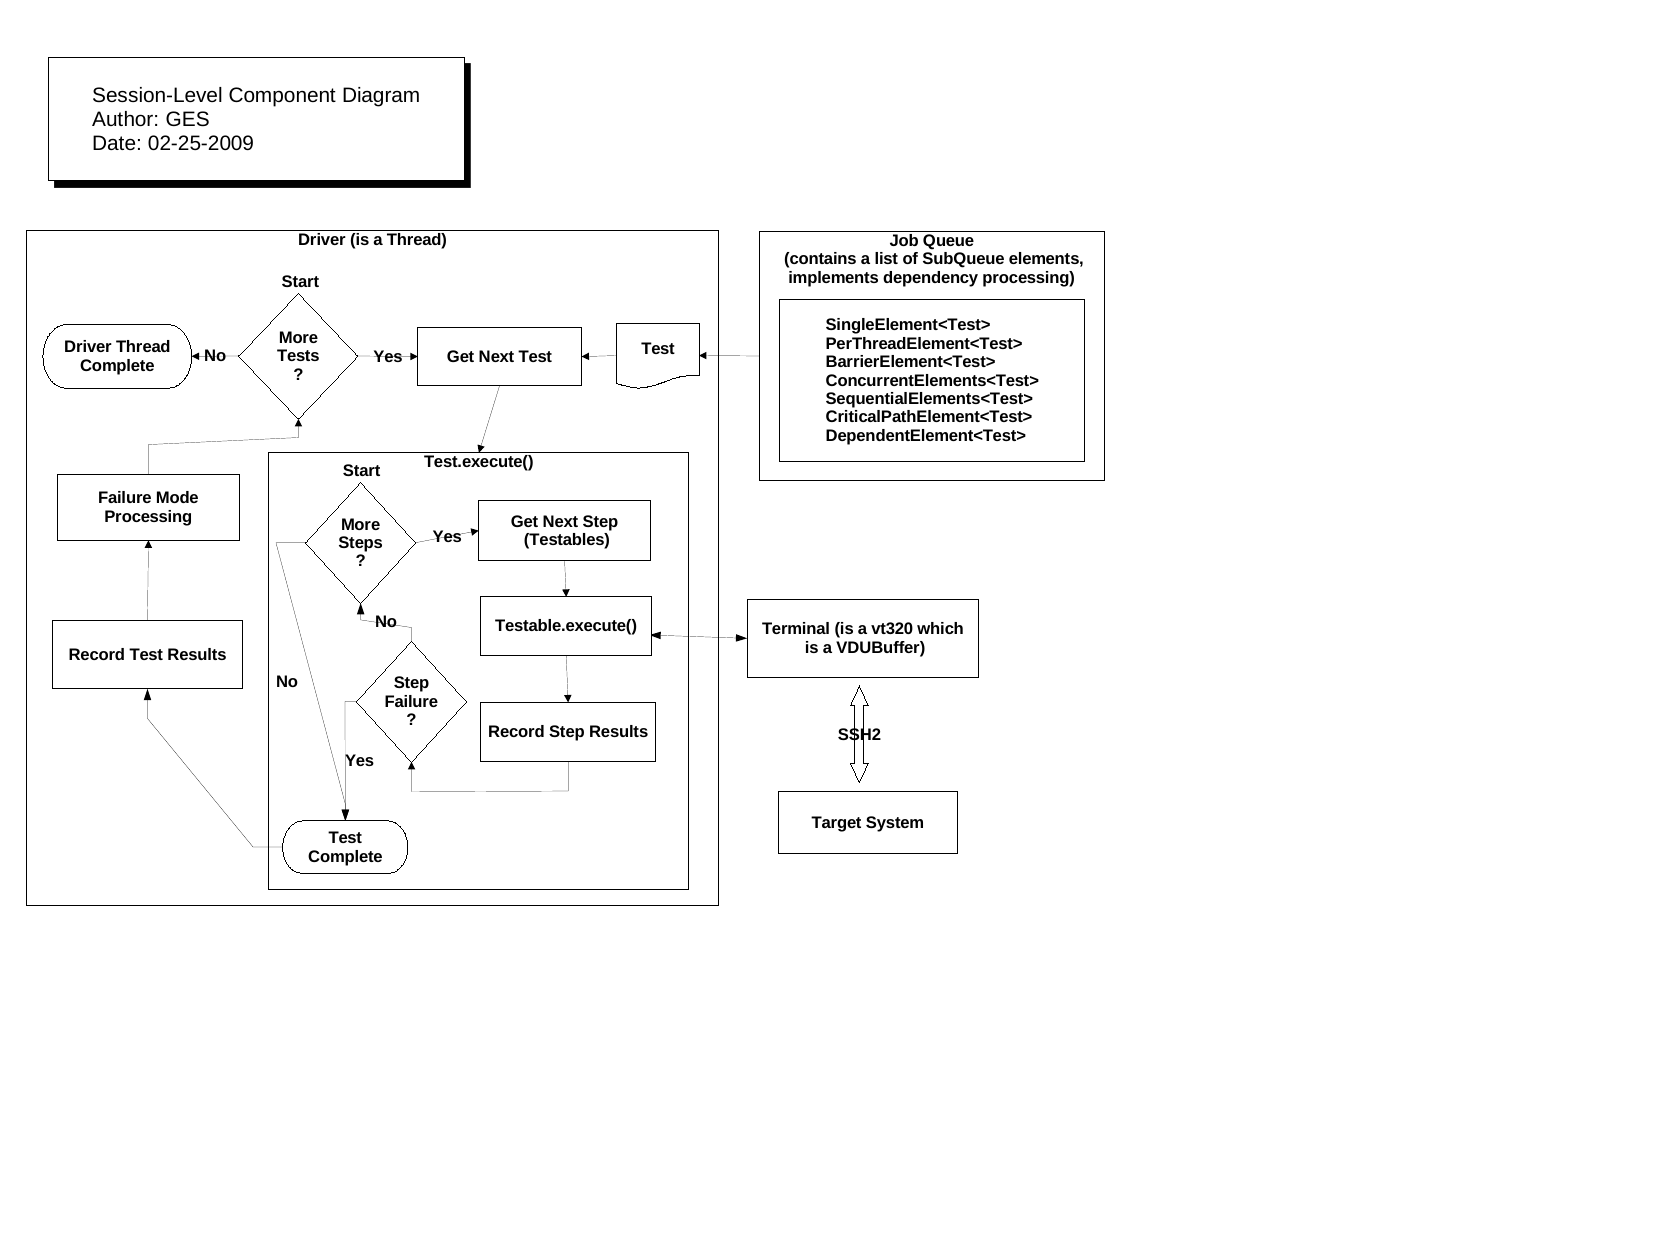

Session-Level Component Diagram
Author: GES
Date: 02-25-2009
Driver (is a Thread)
Job Queue
 (contains a list of SubQueue elements,
implements dependency processing)
Start
More
Tests
?
SingleElement<Test>
PerThreadElement<Test>
BarrierElement<Test>
ConcurrentElements<Test>
SequentialElements<Test>
CriticalPathElement<Test>
DependentElement<Test>
Test
Driver Thread
Complete
Get Next Test
Test.execute()
Start
Failure Mode
Processing
More
Steps
?
Get Next Step
 (Testables)
Testable.execute()
Terminal (is a vt320 which
 is a VDUBuffer)
Record Test Results
Step
Failure
?
SSH2
Record Step Results
Target System
Test
Complete